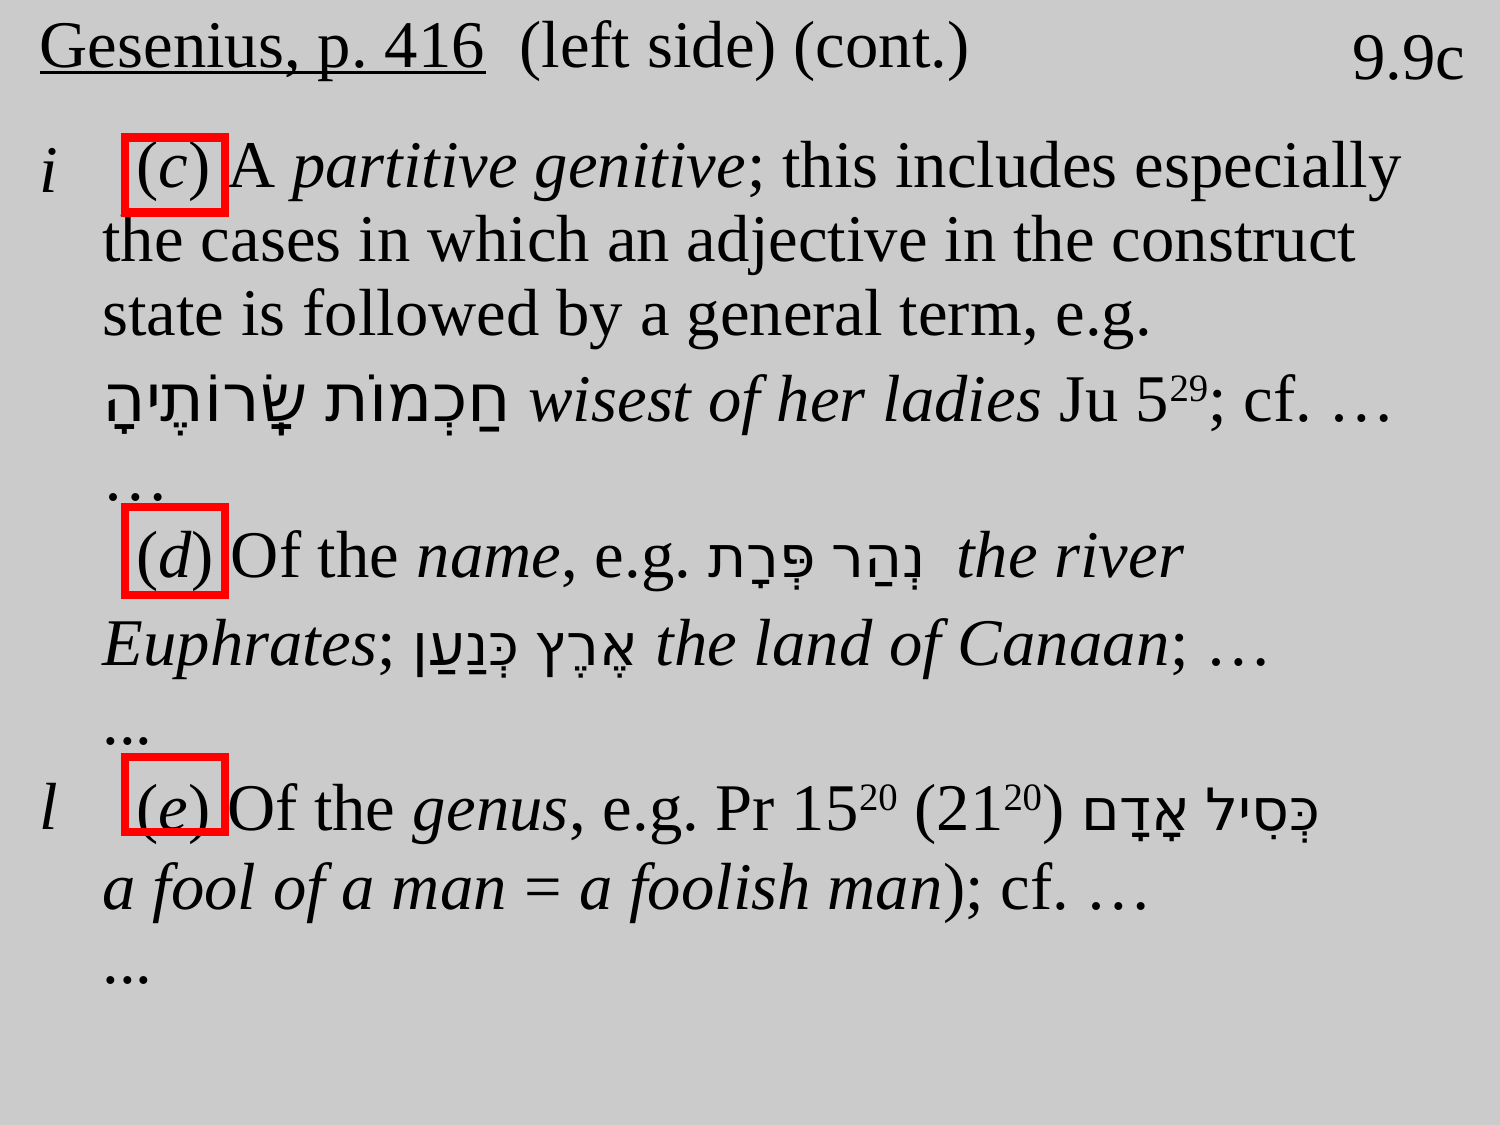

Gesenius, p. 416 (left side) (cont.)
9.9c
 (c) A partitive genitive; this includes especially the cases in which an adjective in the construct state is followed by a general term, e.g.
חַכְמוֹת שָֽׂרוֹתֶיהָ wisest of her ladies Ju 529; cf. …
…
 (d) Of the name, e.g. נְהַר פְּרָת the river Euphrates; אֶרֶץ כְּנַעַן the land of Canaan; …
...
 (e) Of the genus, e.g. Pr 1520 (2120) כְּסִיל אָדָם
a fool of a man = a foolish man); cf. …
...
i
l